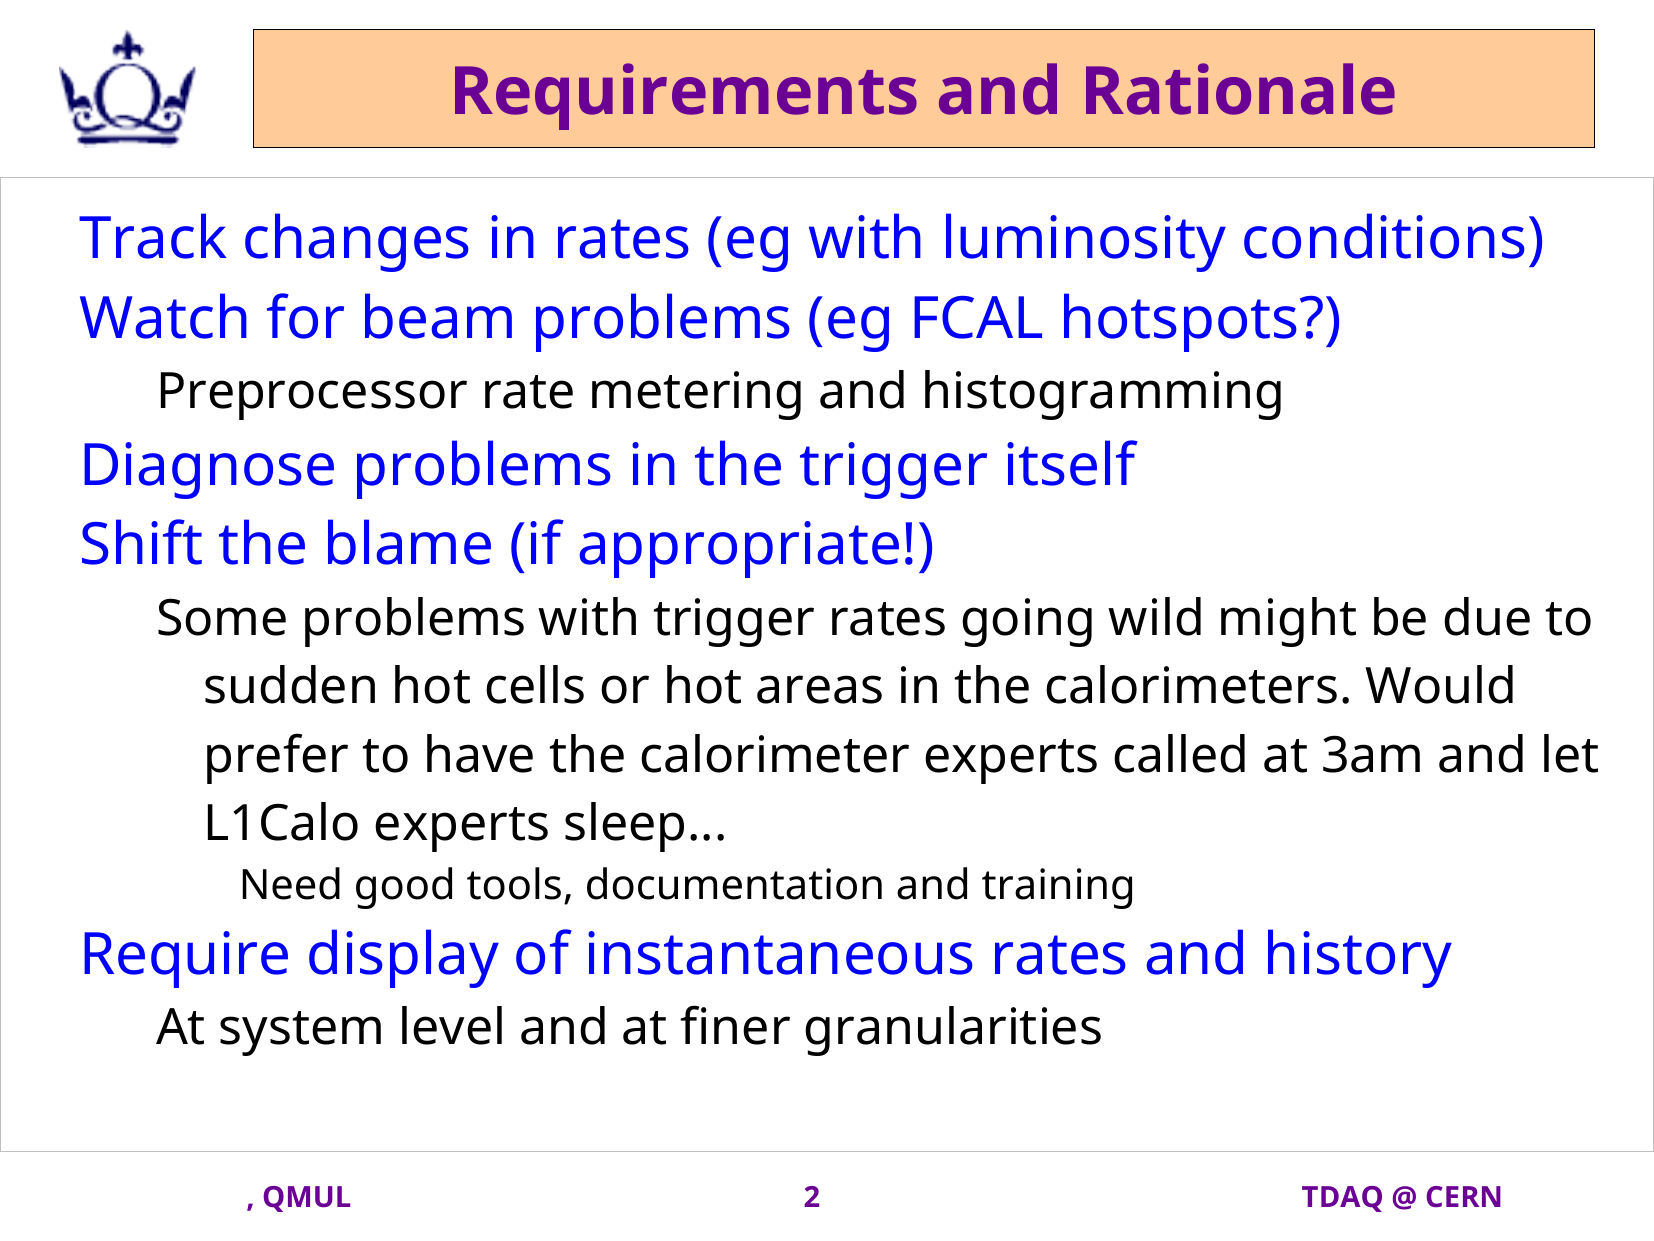

# Requirements and Rationale
Track changes in rates (eg with luminosity conditions)
Watch for beam problems (eg FCAL hotspots?)
Preprocessor rate metering and histogramming
Diagnose problems in the trigger itself
Shift the blame (if appropriate!)
Some problems with trigger rates going wild might be due to sudden hot cells or hot areas in the calorimeters. Would prefer to have the calorimeter experts called at 3am and let L1Calo experts sleep...
Need good tools, documentation and training
Require display of instantaneous rates and history
At system level and at finer granularities